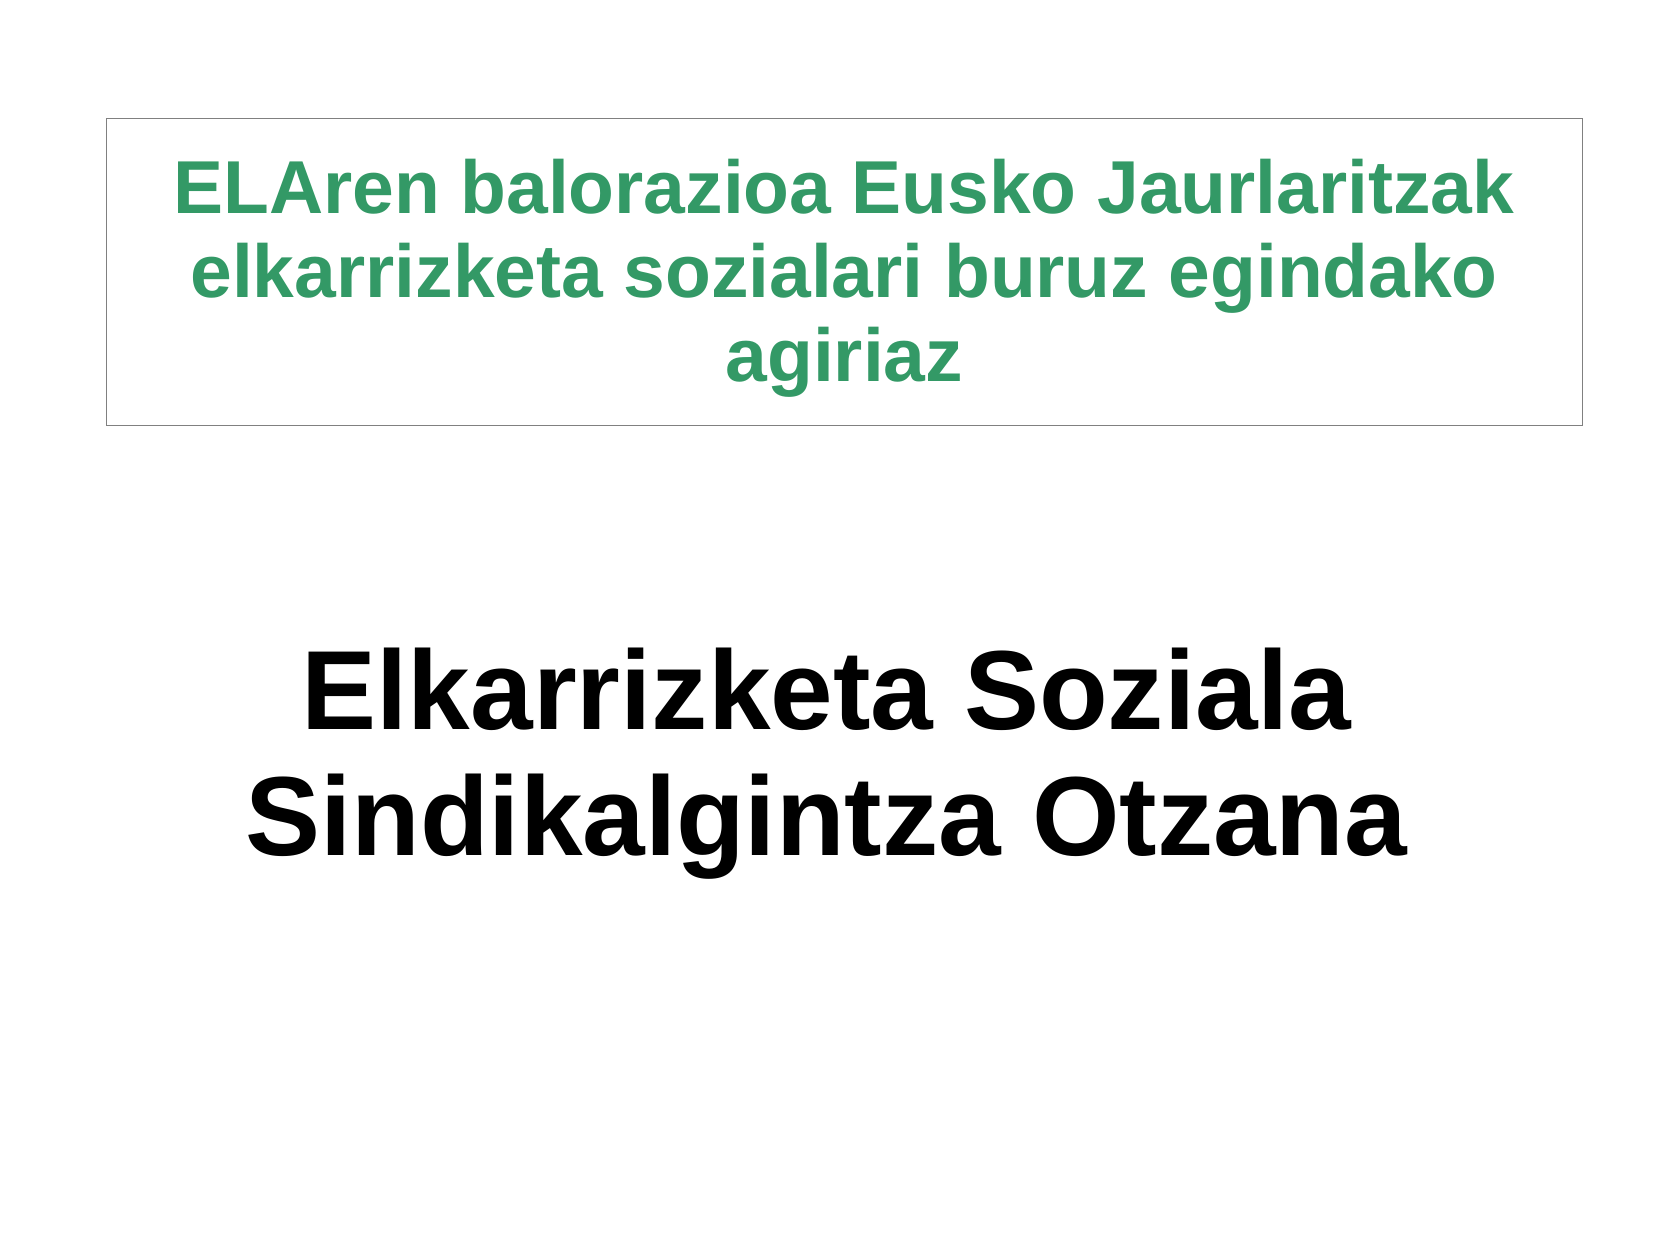

# ELAren balorazioa Eusko Jaurlaritzak elkarrizketa sozialari buruz egindako agiriaz
Elkarrizketa Soziala
Sindikalgintza Otzana